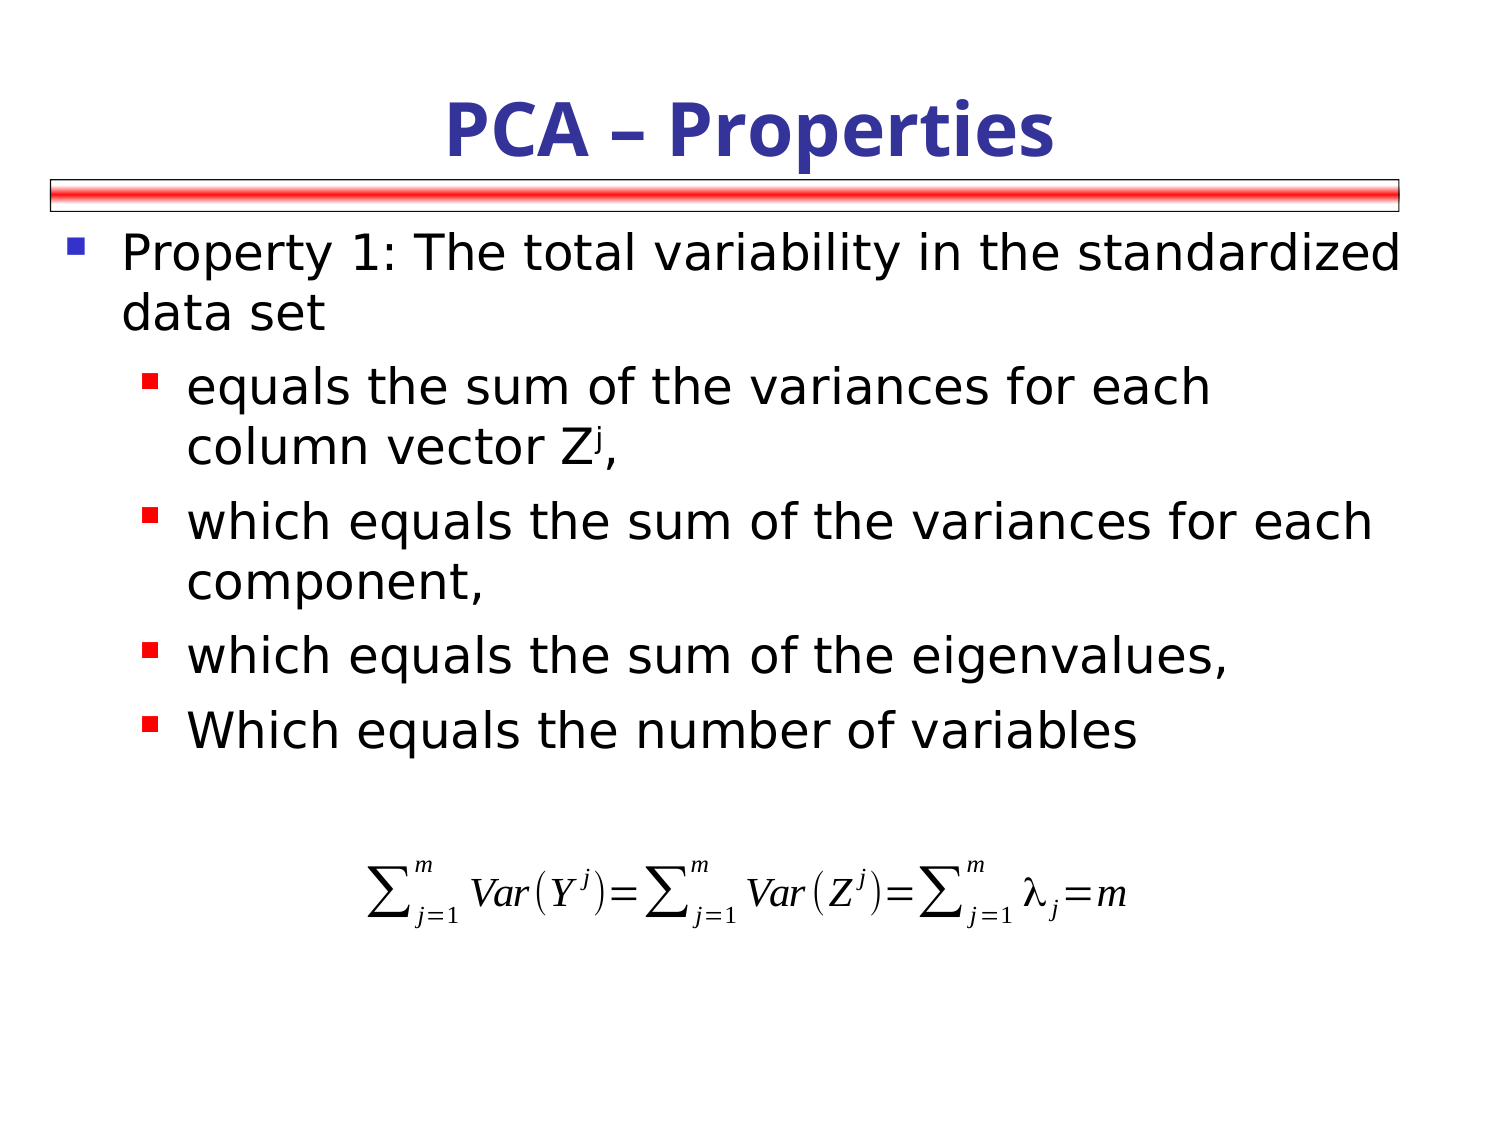

# PCA – Properties
Property 1: The total variability in the standardized data set
equals the sum of the variances for each column vector Zj,
which equals the sum of the variances for each component,
which equals the sum of the eigenvalues,
Which equals the number of variables